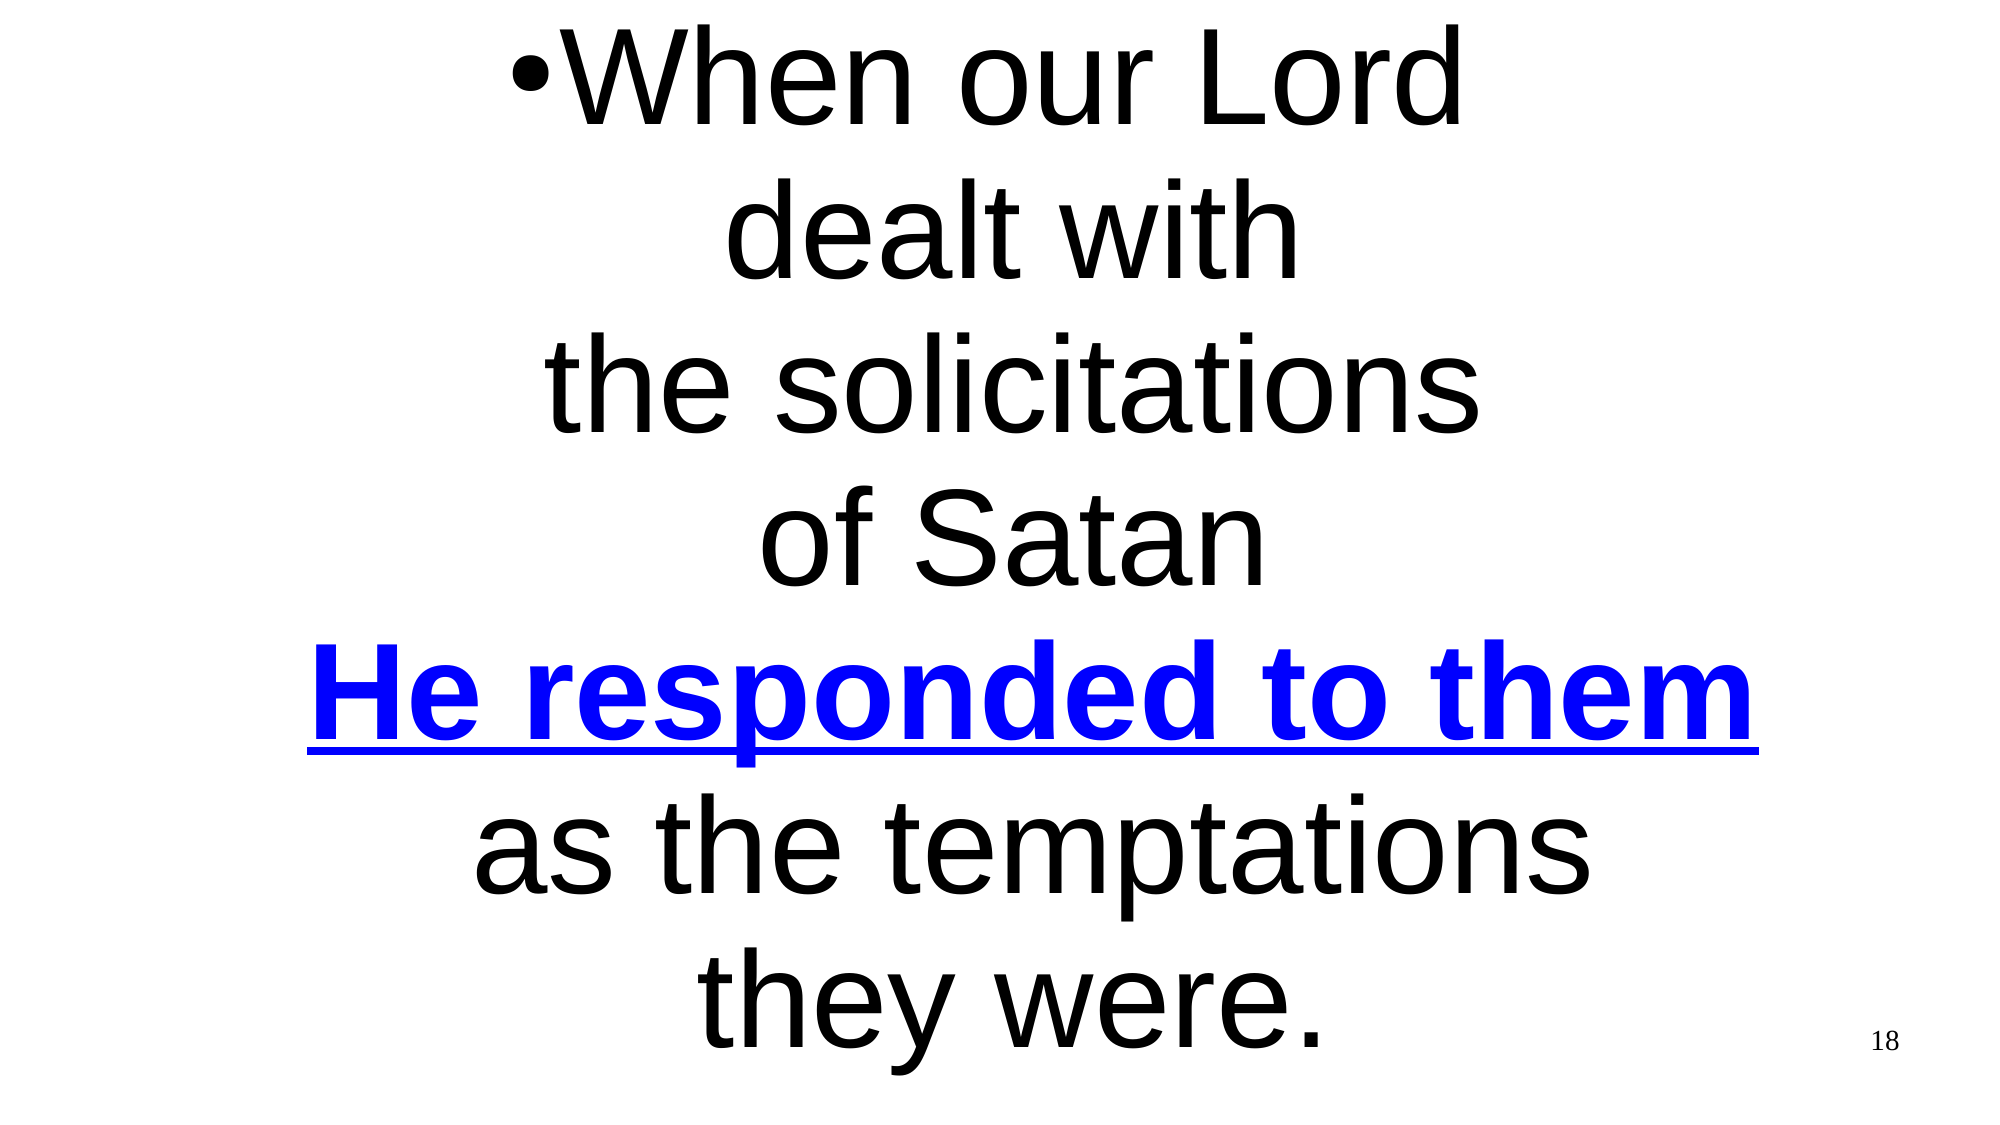

# When our Lord dealt with the solicitations of Satan He responded to them as the temptations they were.
18